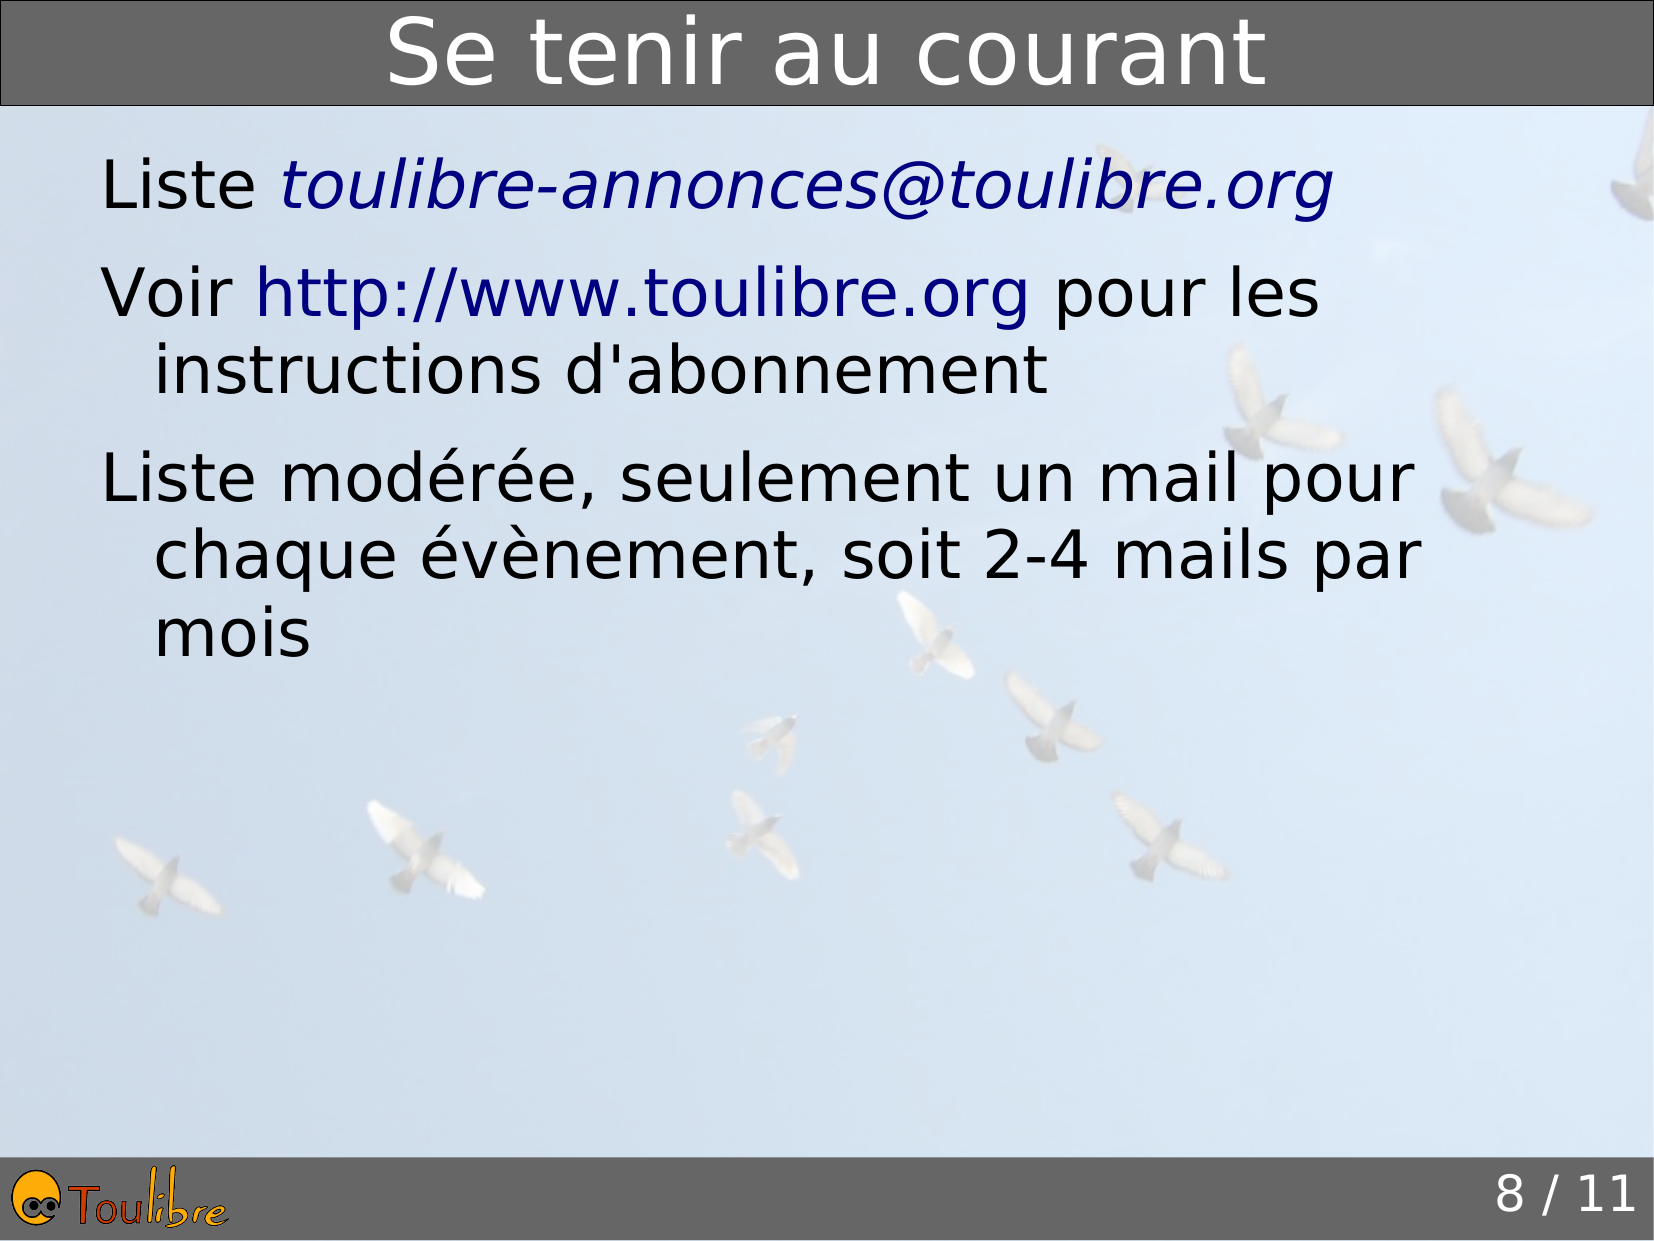

# Se tenir au courant
Liste toulibre-annonces@toulibre.org
Voir http://www.toulibre.org pour les instructions d'abonnement
Liste modérée, seulement un mail pour chaque évènement, soit 2-4 mails par mois